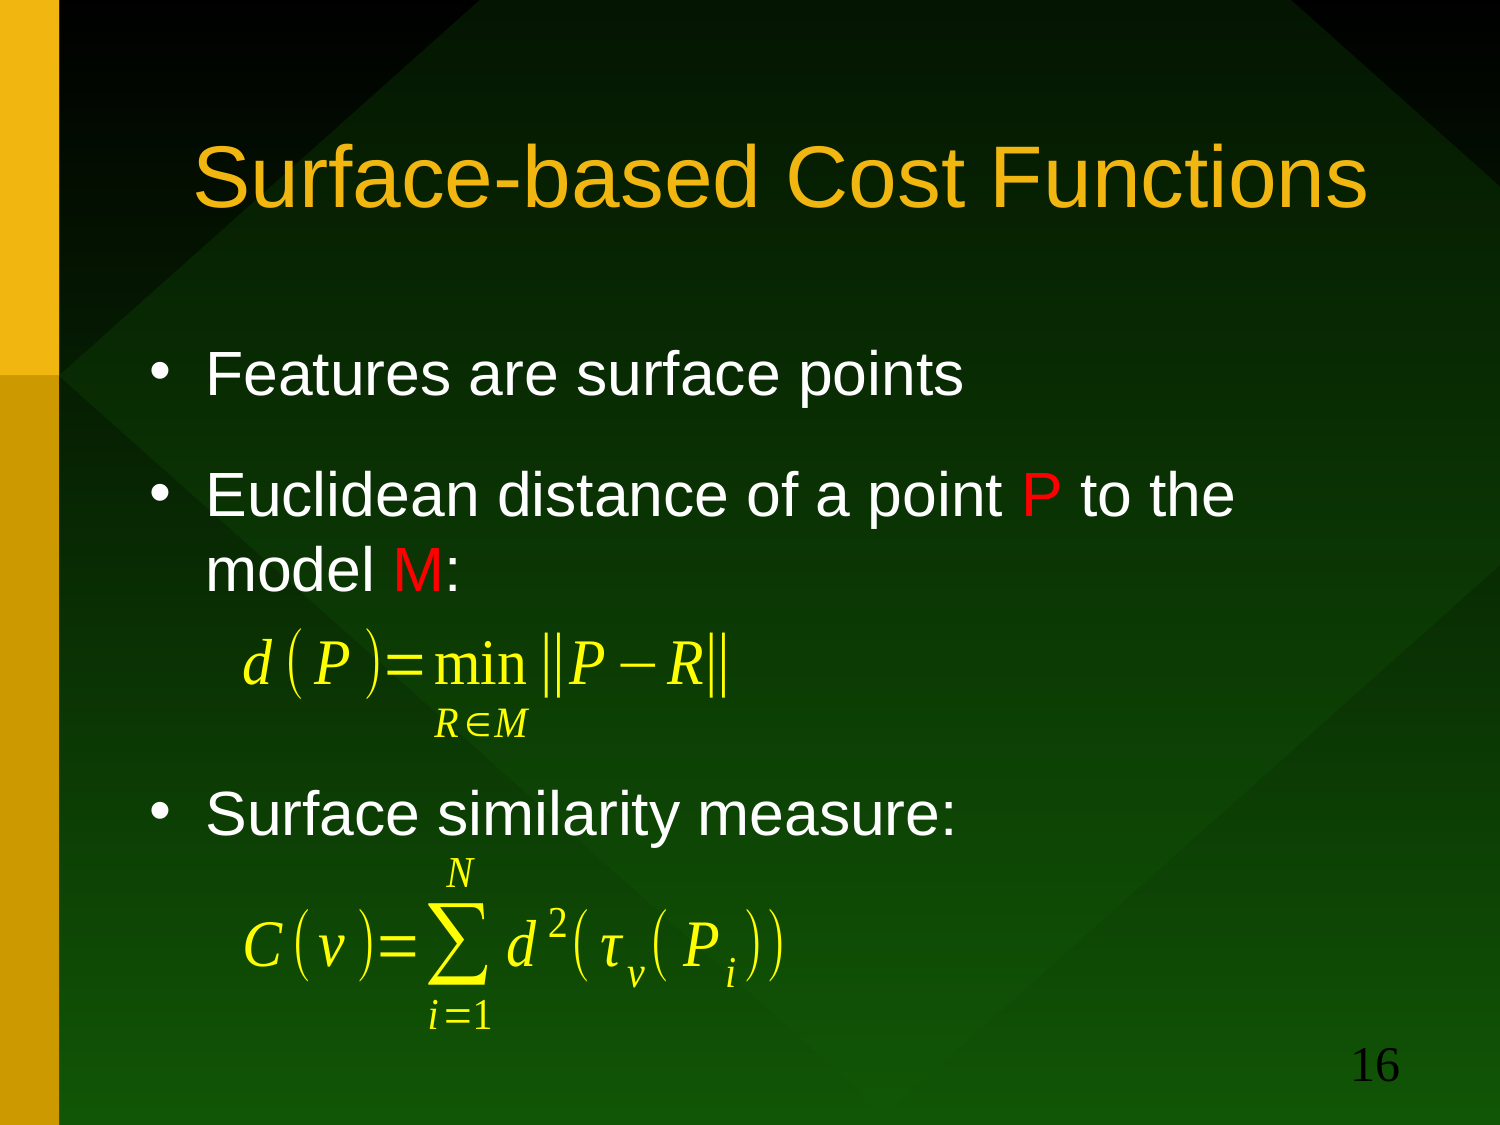

# Surface-based Cost Functions
Features are surface points
Euclidean distance of a point P to the model M:
Surface similarity measure:
16